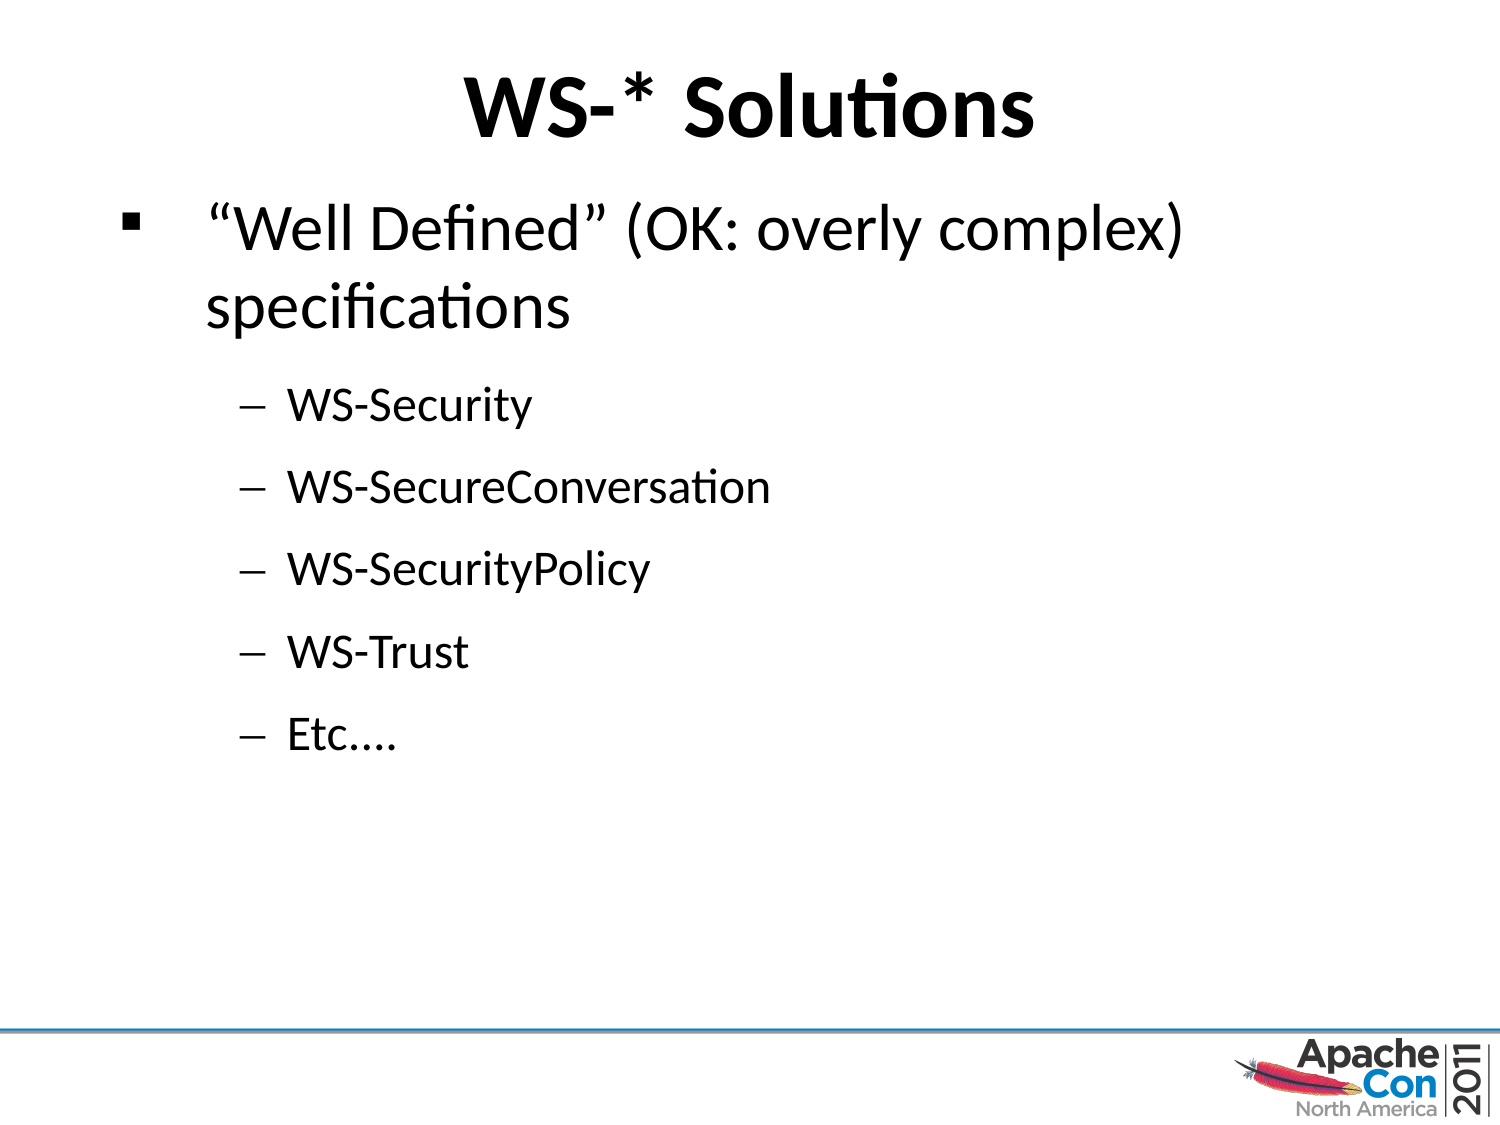

# WS-* Solutions
“Well Defined” (OK: overly complex) specifications
WS-Security
WS-SecureConversation
WS-SecurityPolicy
WS-Trust
Etc....